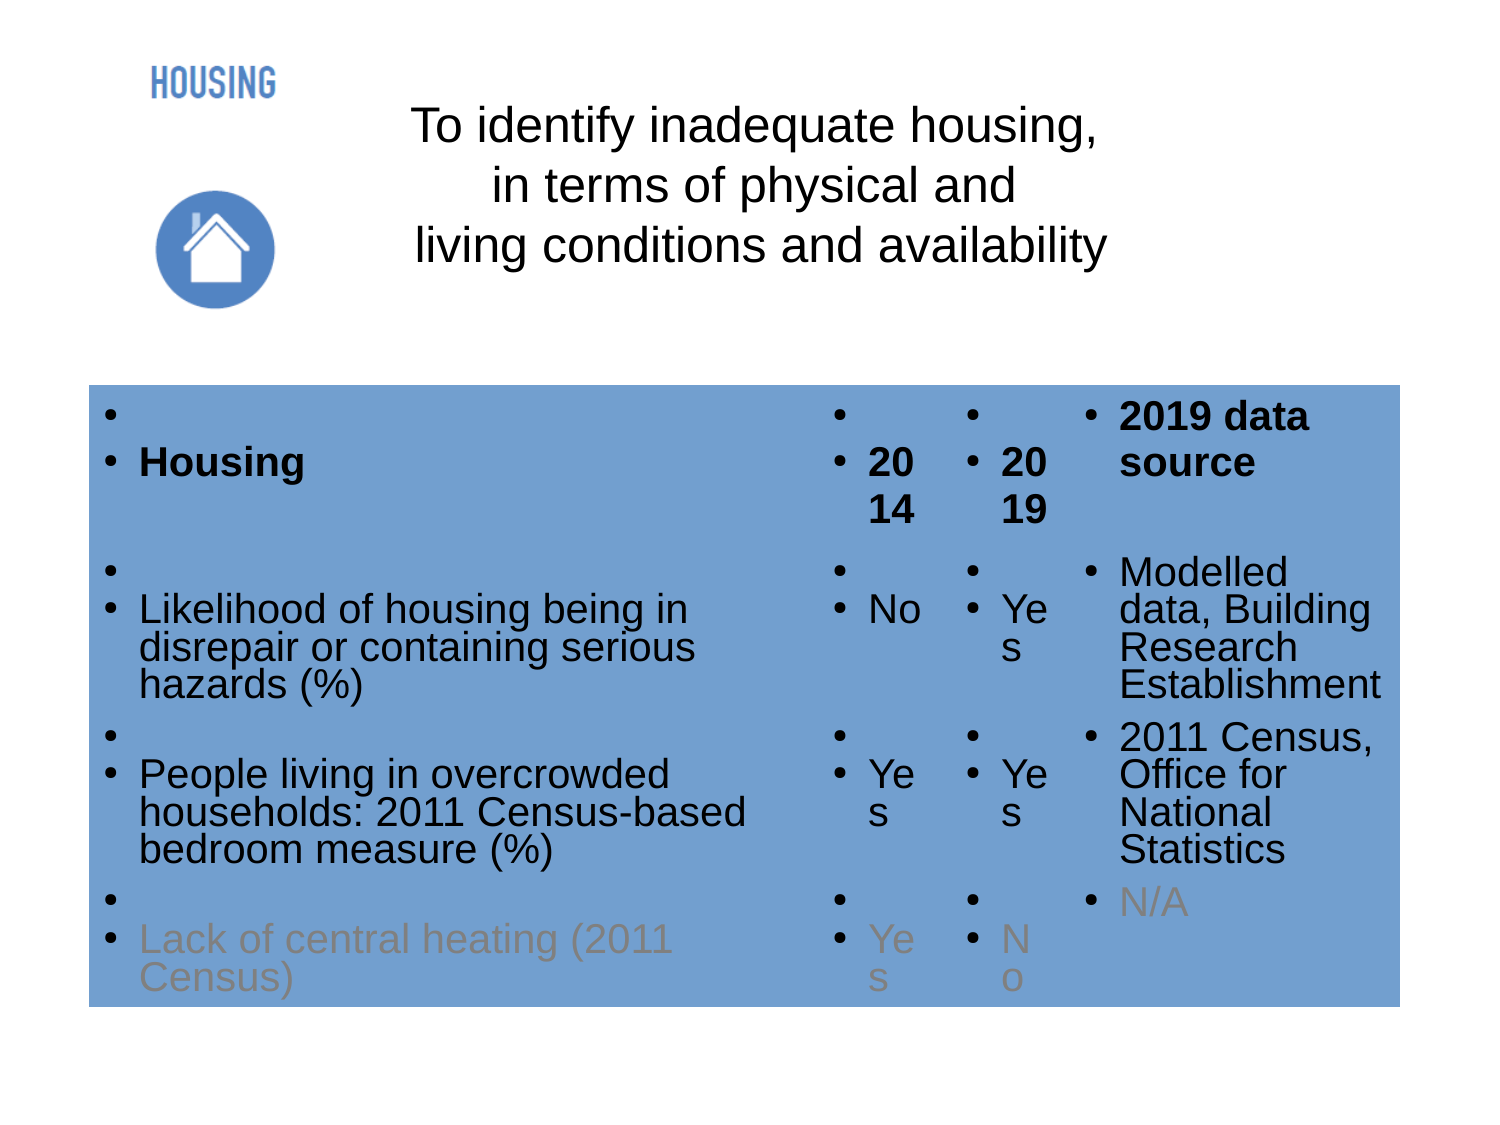

To identify inadequate housing,
in terms of physical and
living conditions and availability
| Housing | 2014 | 2019 | 2019 data source |
| --- | --- | --- | --- |
| Likelihood of housing being in disrepair or containing serious hazards (%) | No | Yes | Modelled data, Building Research Establishment |
| People living in overcrowded households: 2011 Census-based bedroom measure (%) | Yes | Yes | 2011 Census, Office for National Statistics |
| Lack of central heating (2011 Census) | Yes | No | N/A |